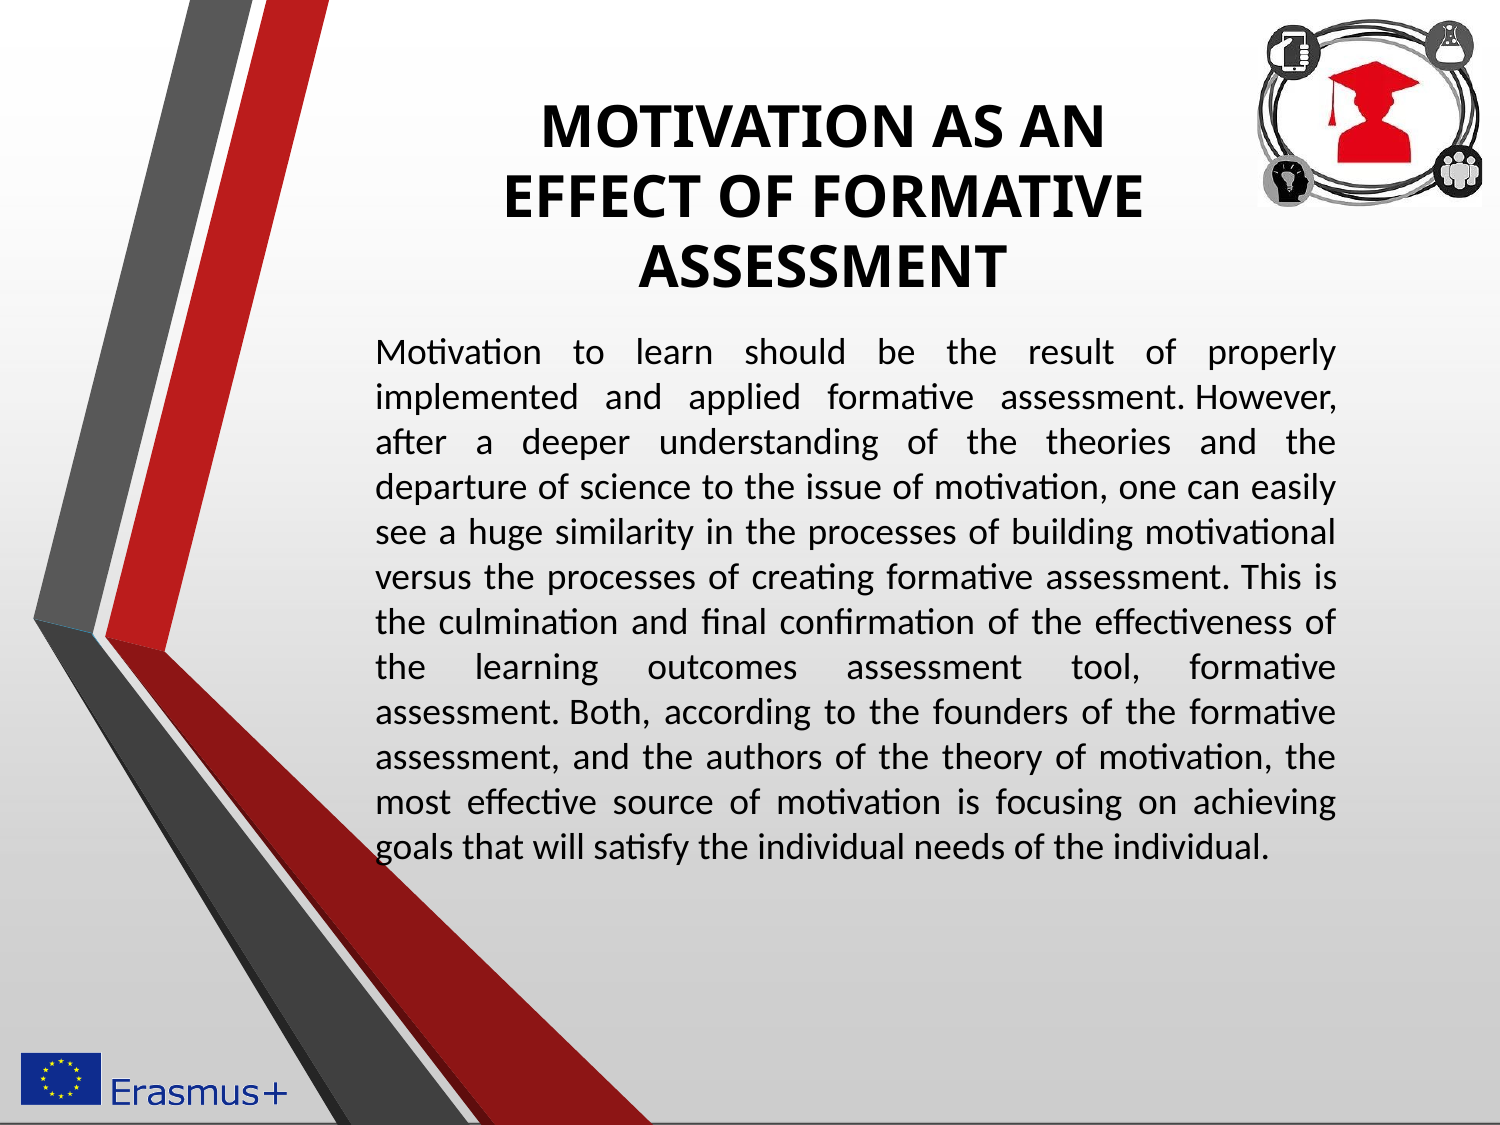

# MOTIVATION AS AN EFFECT OF FORMATIVE ASSESSMENT
Motivation to learn should be the result of properly implemented and applied formative assessment. However, after a deeper understanding of the theories and the departure of science to the issue of motivation, one can easily see a huge similarity in the processes of building motivational versus the processes of creating formative assessment. This is the culmination and final confirmation of the effectiveness of the learning outcomes assessment tool, formative assessment. Both, according to the founders of the formative assessment, and the authors of the theory of motivation, the most effective source of motivation is focusing on achieving goals that will satisfy the individual needs of the individual.